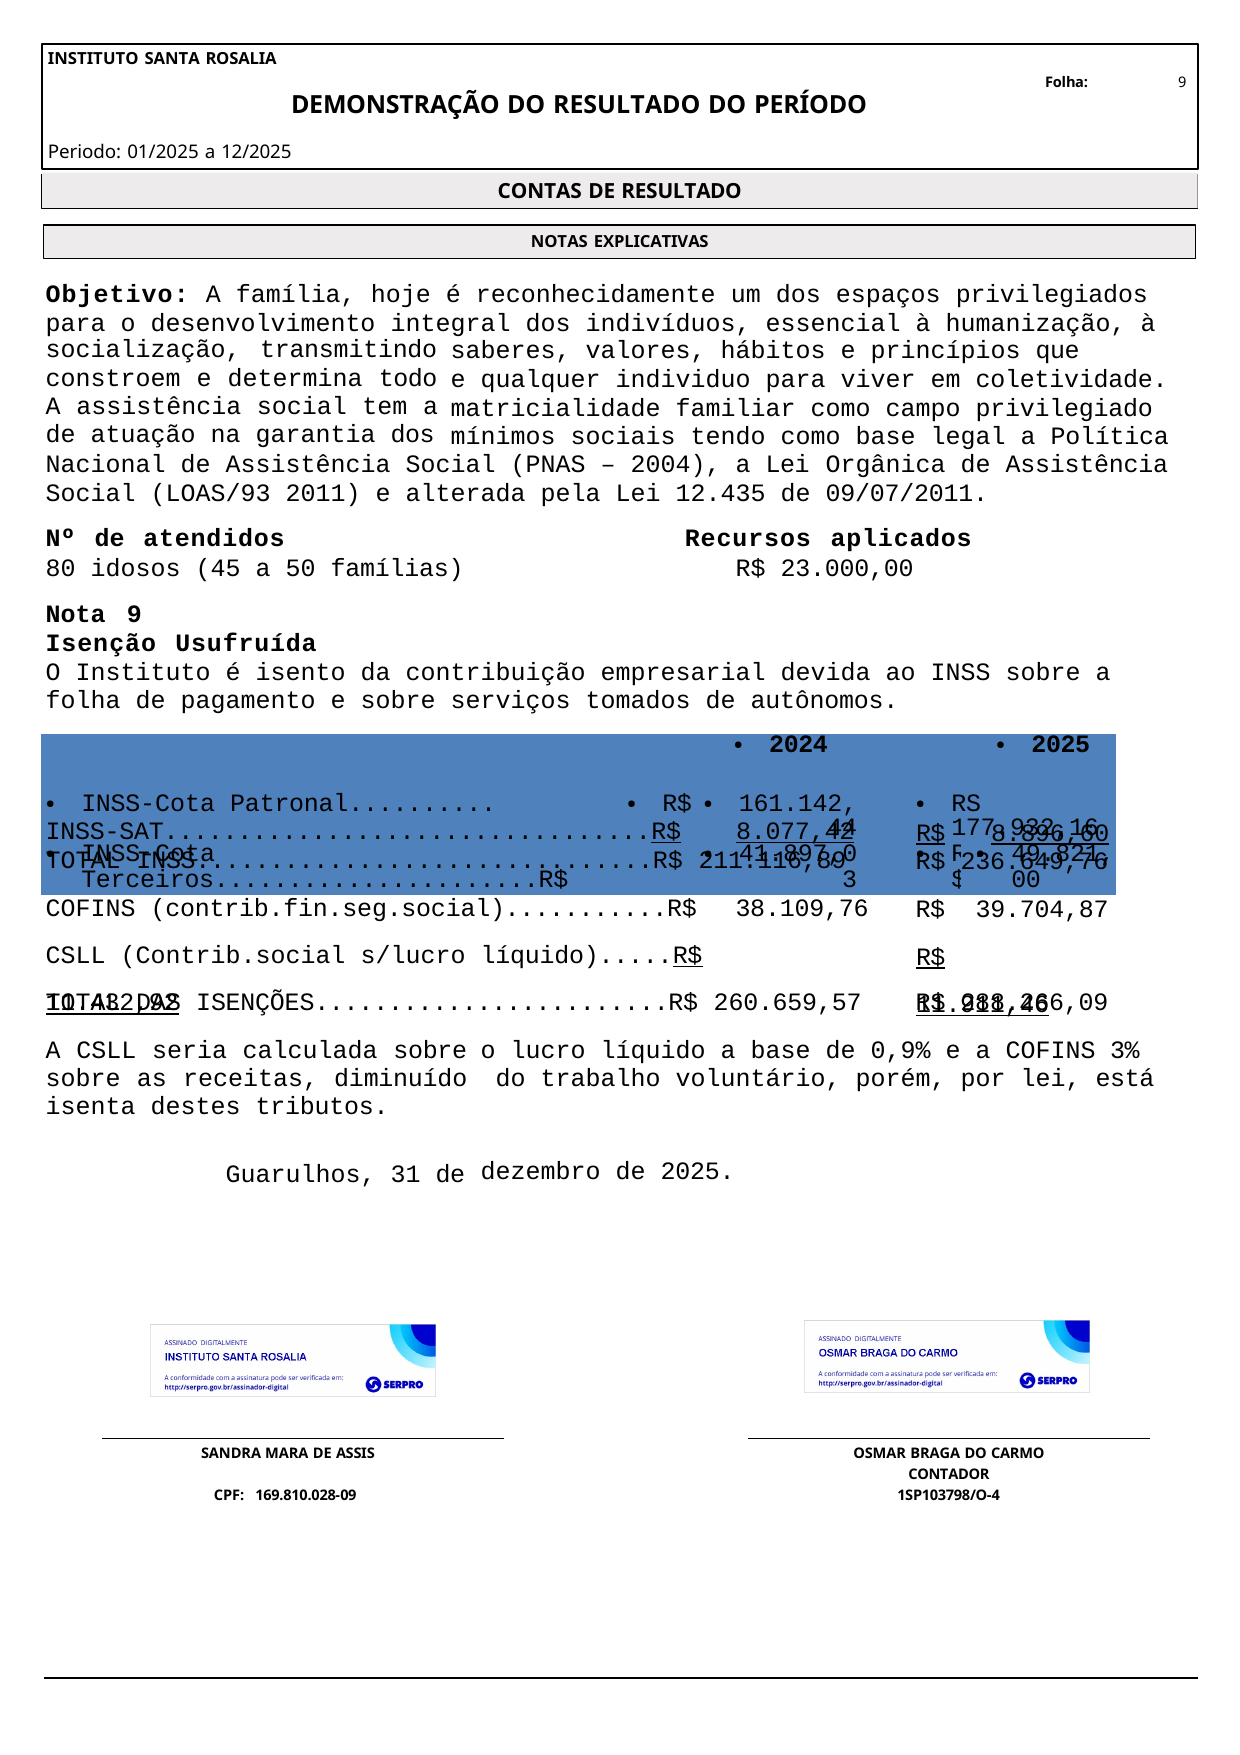

INSTITUTO SANTA ROSALIA
Folha:
9
DEMONSTRAÇÃO DO RESULTADO DO PERÍODO
Periodo: 01/2025 a 12/2025
CONTAS DE RESULTADO
NOTAS EXPLICATIVAS
Objetivo: A família, hoje é reconhecidamente um dos espaços privilegiados para o desenvolvimento integral dos indivíduos, essencial à humanização, à
socialização, transmitindo constroem e determina todo A assistência social tem a de atuação na garantia dos
saberes, valores, hábitos e princípios que
e qualquer individuo para viver em coletividade. matricialidade familiar como campo privilegiado mínimos sociais tendo como base legal a Política
Nacional de Assistência Social (PNAS – 2004), a Lei Social (LOAS/93 2011) e
Orgânica de Assistência alterada pela Lei 12.435 de 09/07/2011.
Nº de atendidos
80 idosos (45 a 50 famílias)
Nota 9
Isenção Usufruída
Recursos aplicados
R$ 23.000,00
O Instituto é isento da contribuição empresarial devida ao INSS sobre a folha de pagamento e sobre serviços tomados de autônomos.
| | | 2024 | 2025 | |
| --- | --- | --- | --- | --- |
| INSS-Cota Patronal.......... | R$ | 161.142,44 | RS 177.932,16 | |
| INSS-Cota Terceiros......................R$ | | 41.897,03 | R$ | 49.821,00 |
INSS-SAT.................................R$	8.077,42
TOTAL INSS...............................R$ 211.116,89
COFINS (contrib.fin.seg.social)...........R$	38.109,76 CSLL (Contrib.social s/lucro líquido).....R$	 11.432,92
R$	8.896,60 R$ 236.649,76
R$	39.704,87 R$	 11.911,46
TOTAL DAS ISENÇÕES........................R$ 260.659,57	R$ 288.266,09
A CSLL seria calculada sobre sobre as receitas, diminuído isenta destes tributos.
Guarulhos, 31 de
o lucro líquido a base de 0,9% e a COFINS 3% do trabalho voluntário, porém, por lei, está
dezembro de 2025.
OSMAR BRAGA DO CARMO CONTADOR
1SP103798/O-4
SANDRA MARA DE ASSIS
CPF: 169.810.028-09